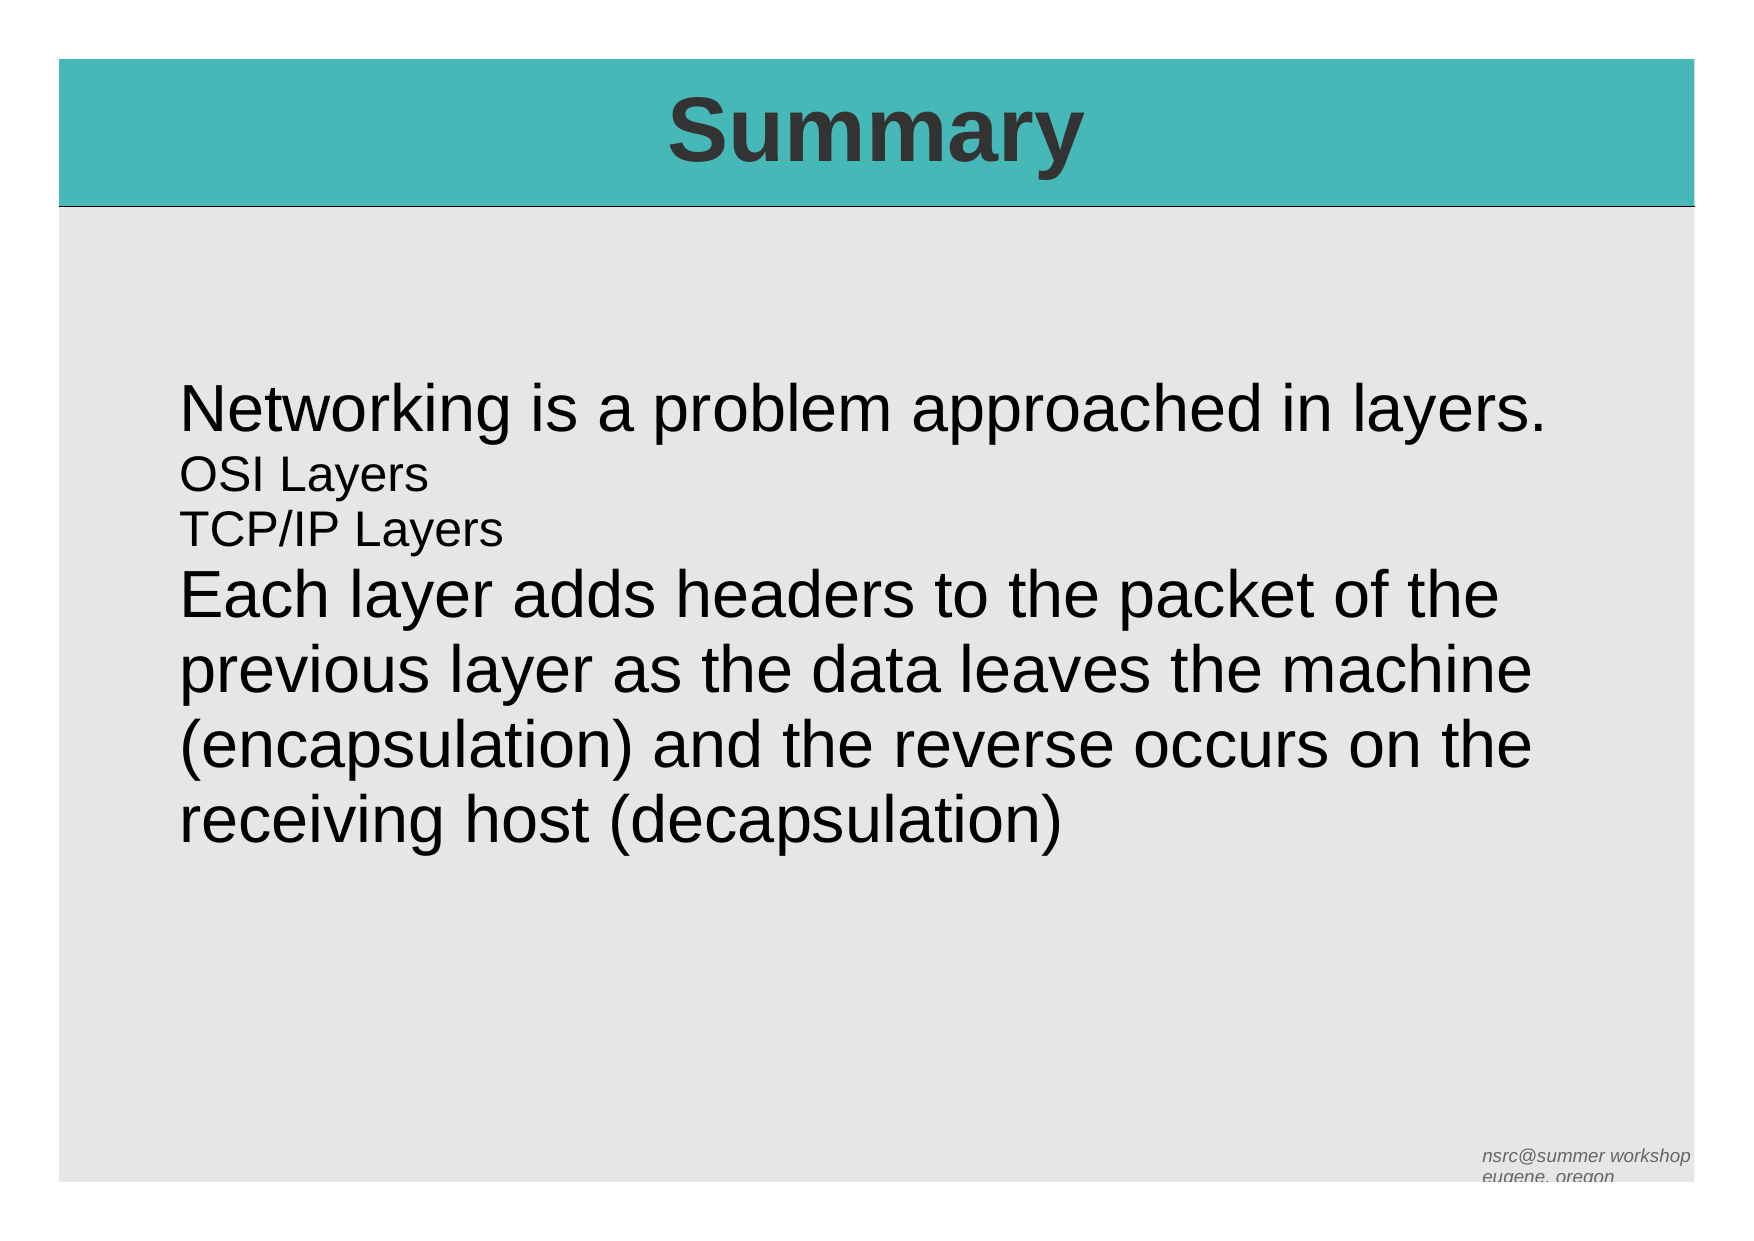

# Summary
Networking is a problem approached in layers.
OSI Layers
TCP/IP Layers
Each layer adds headers to the packet of the previous layer as the data leaves the machine (encapsulation) and the reverse occurs on the receiving host (decapsulation)